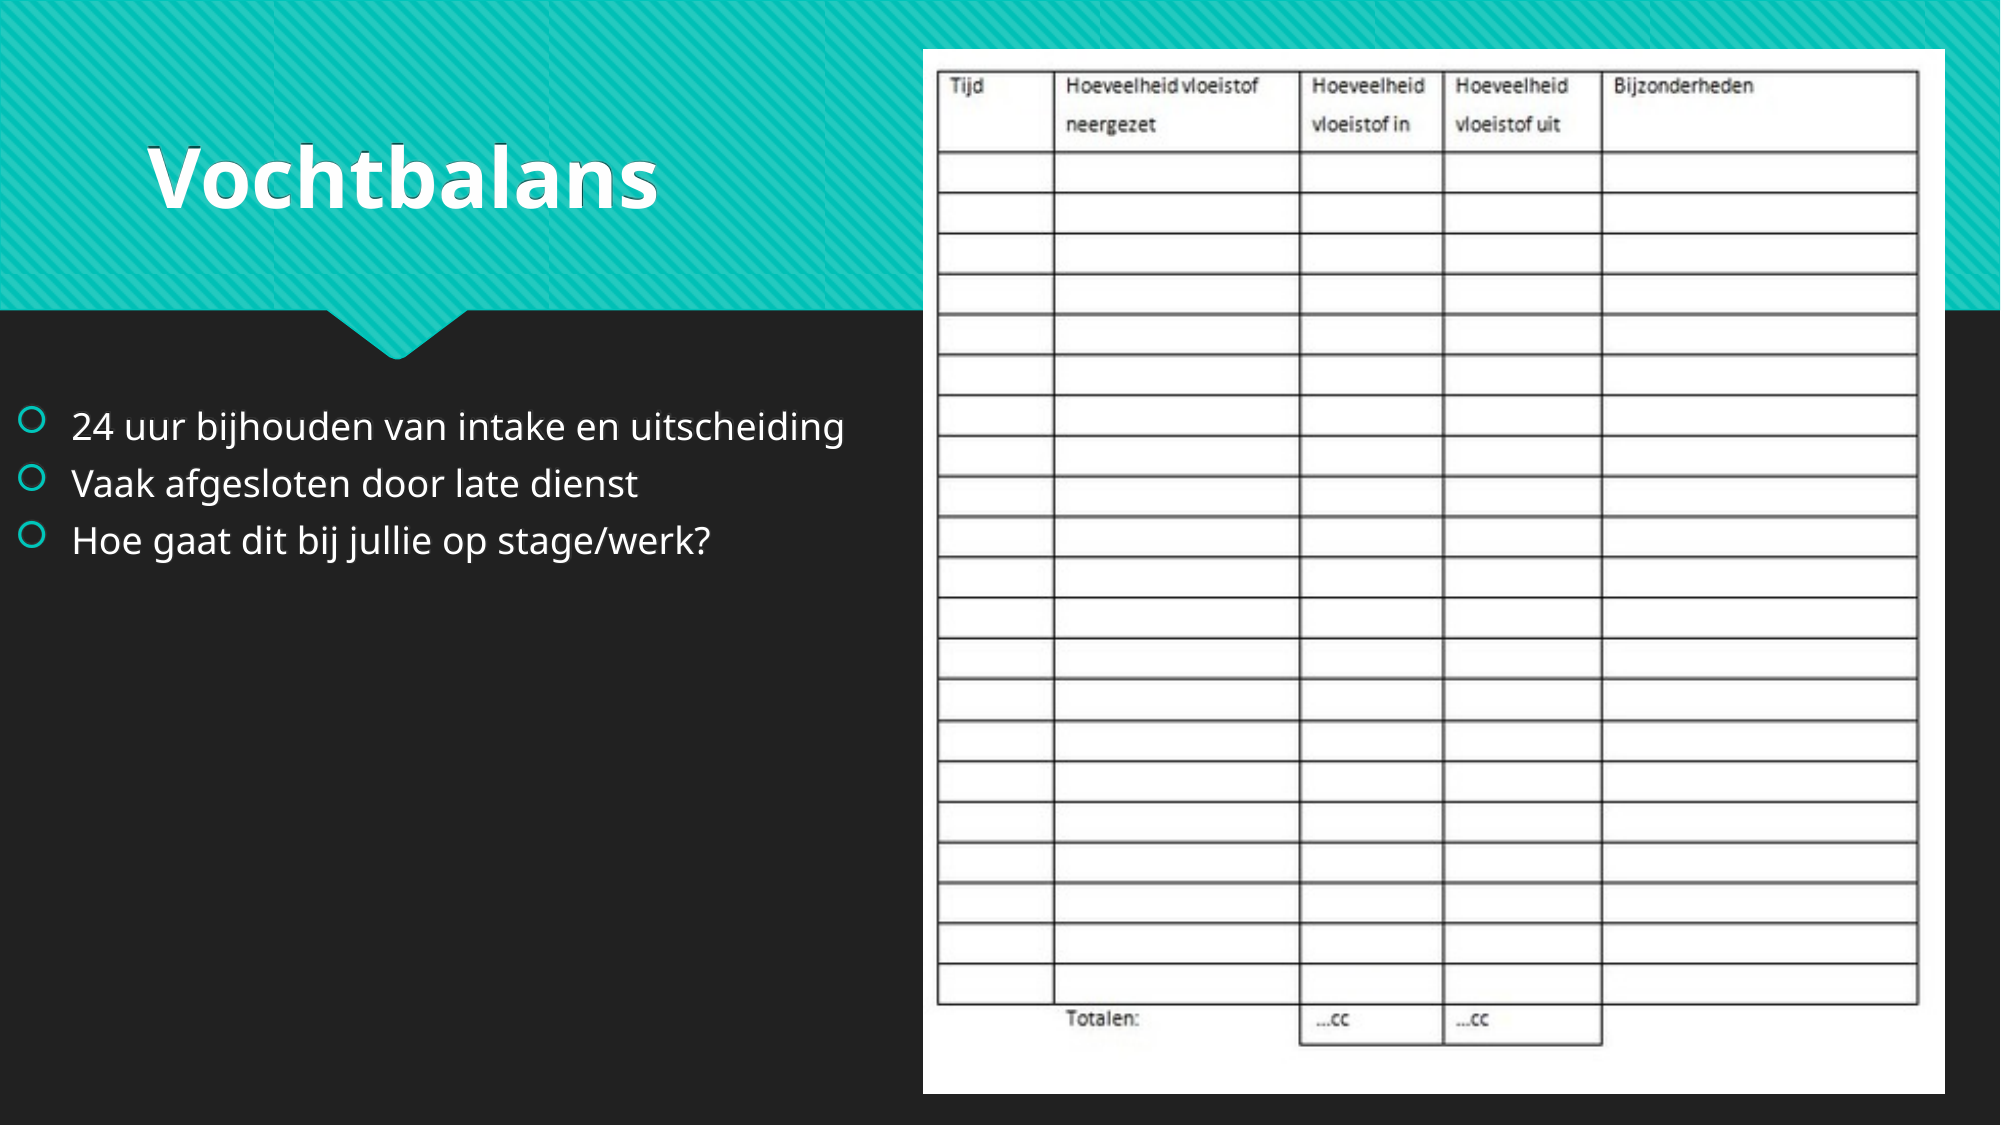

# Vochtbalans
24 uur bijhouden van intake en uitscheiding
Vaak afgesloten door late dienst
Hoe gaat dit bij jullie op stage/werk?